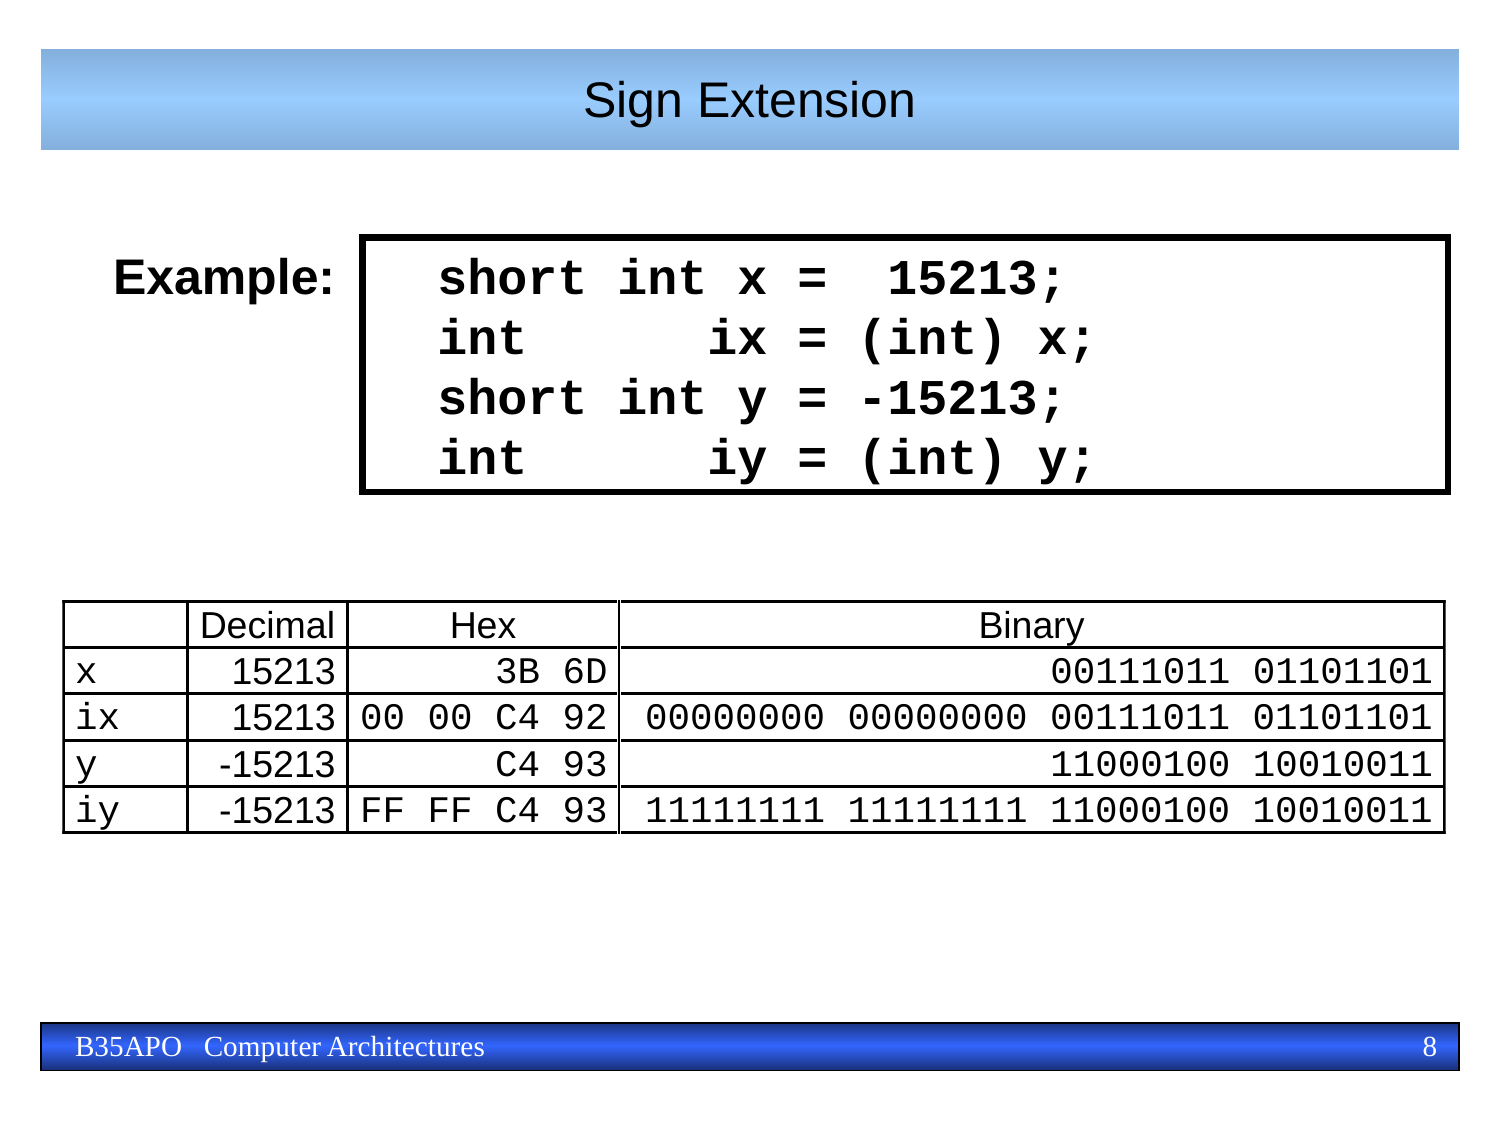

# Sign Extension
Example:
 short int x = 15213;
 int ix = (int) x;
 short int y = -15213;
 int iy = (int) y;
B35APO Computer Architectures
8